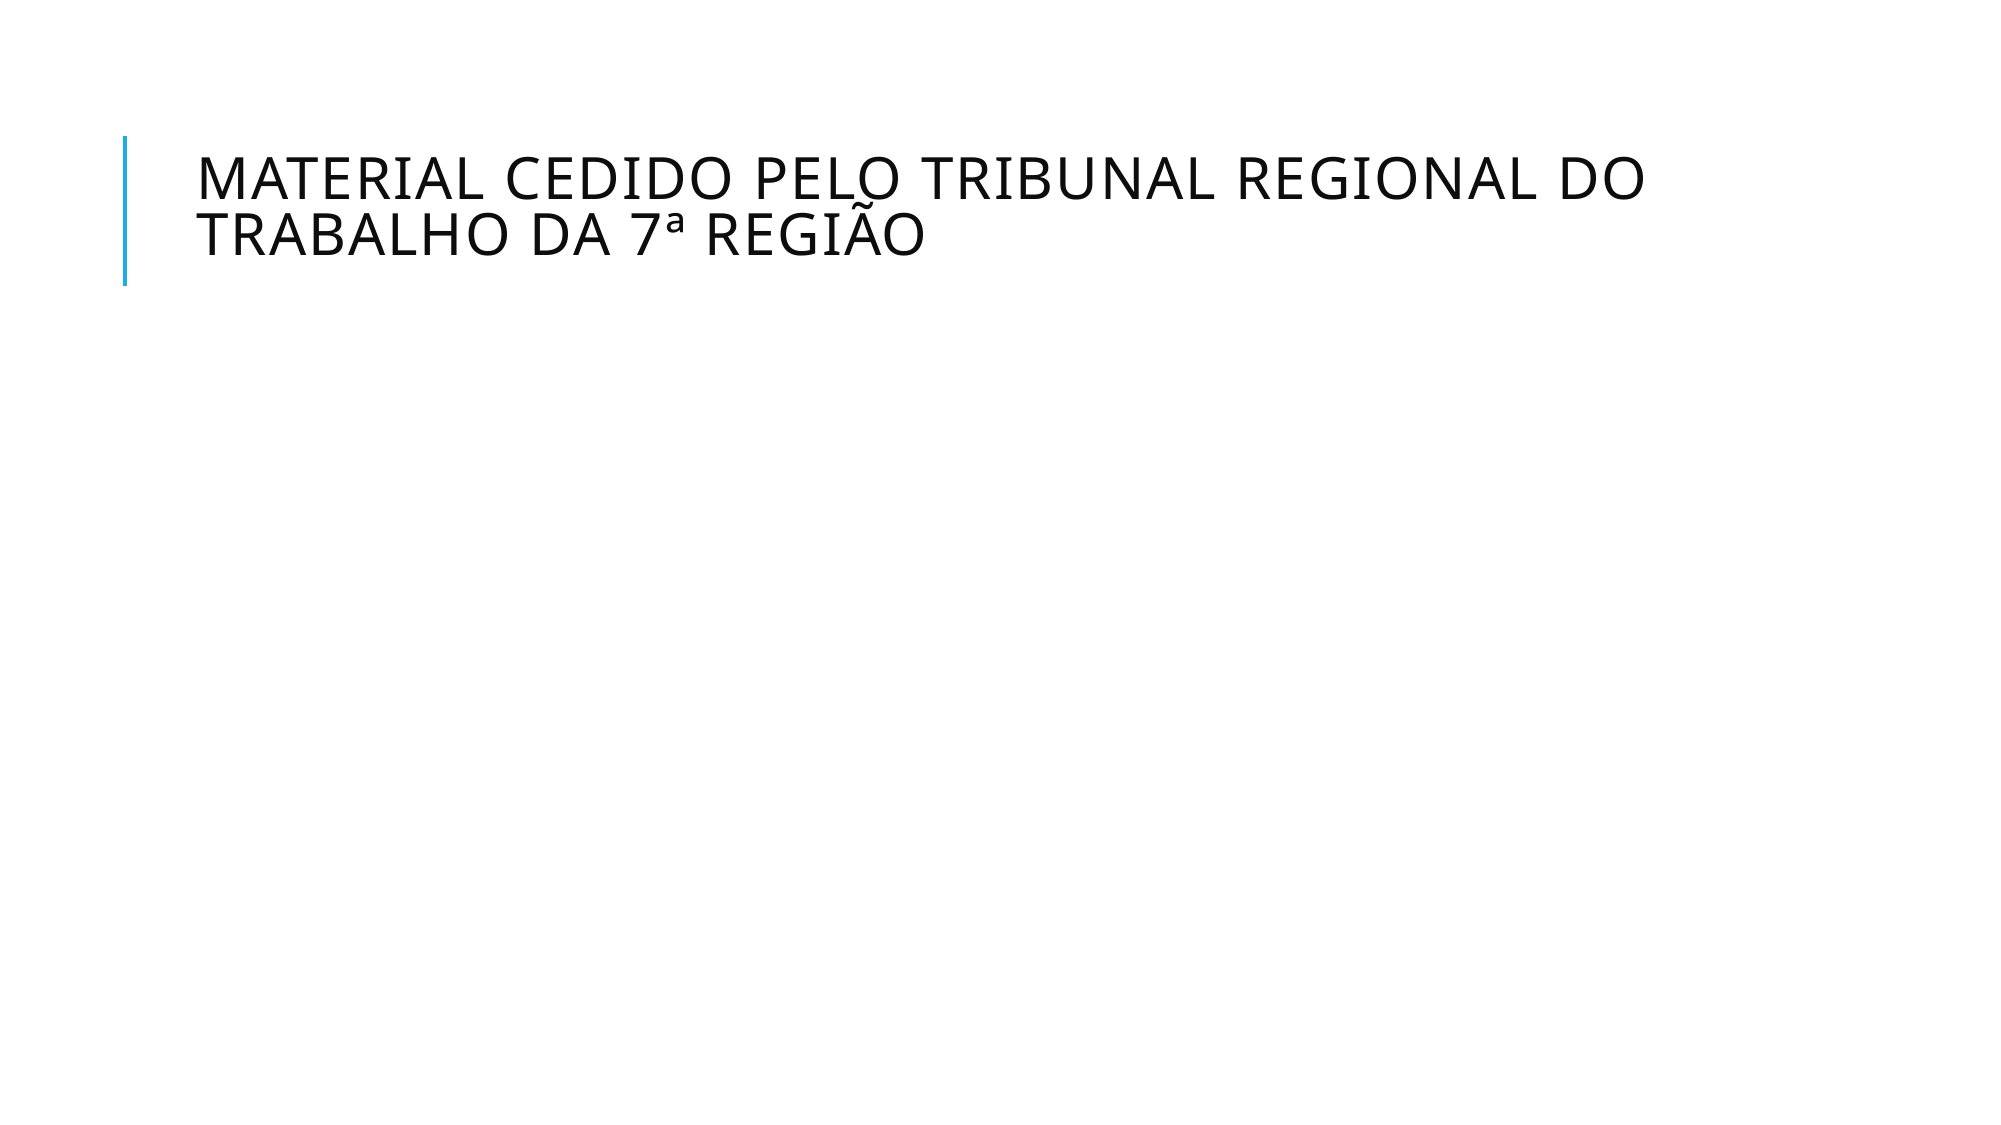

# MATERIAL CEDIDO PELO TRIBUNAL REGIONAL DO TRABALHO DA 7ª REGIÃO